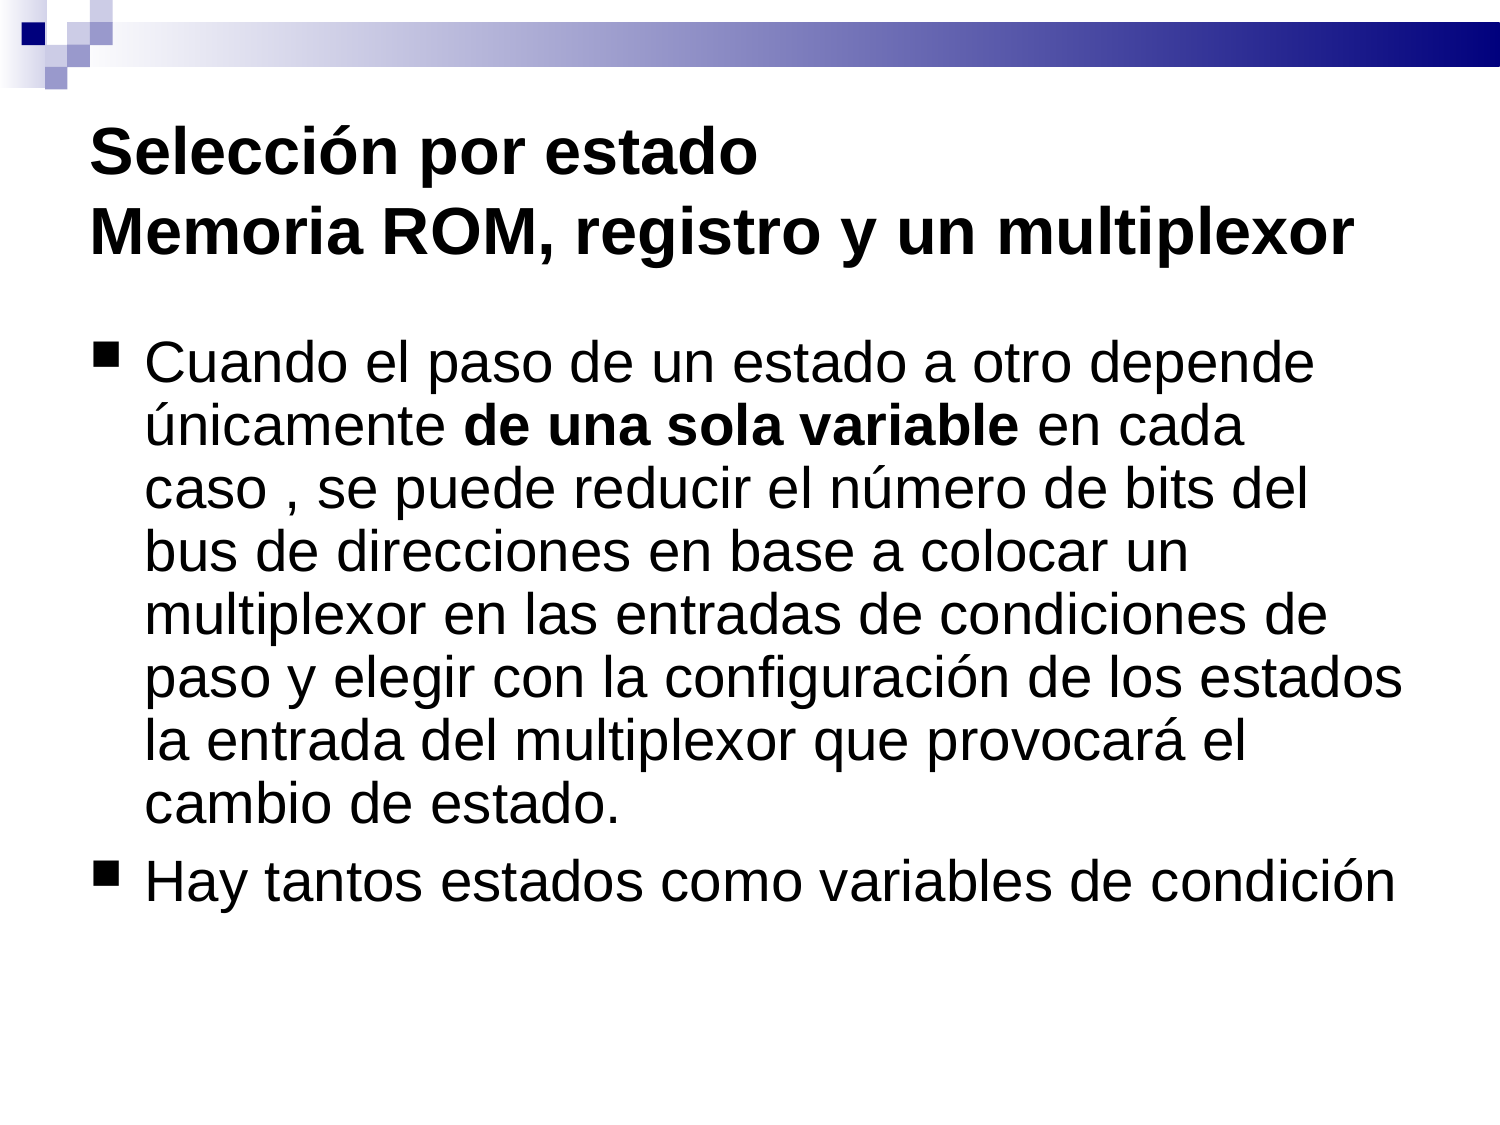

# Selección por estado Memoria ROM, registro y un multiplexor
Cuando el paso de un estado a otro depende únicamente de una sola variable en cada caso , se puede reducir el número de bits del bus de direcciones en base a colocar un multiplexor en las entradas de condiciones de paso y elegir con la configuración de los estados la entrada del multiplexor que provocará el cambio de estado.
Hay tantos estados como variables de condición